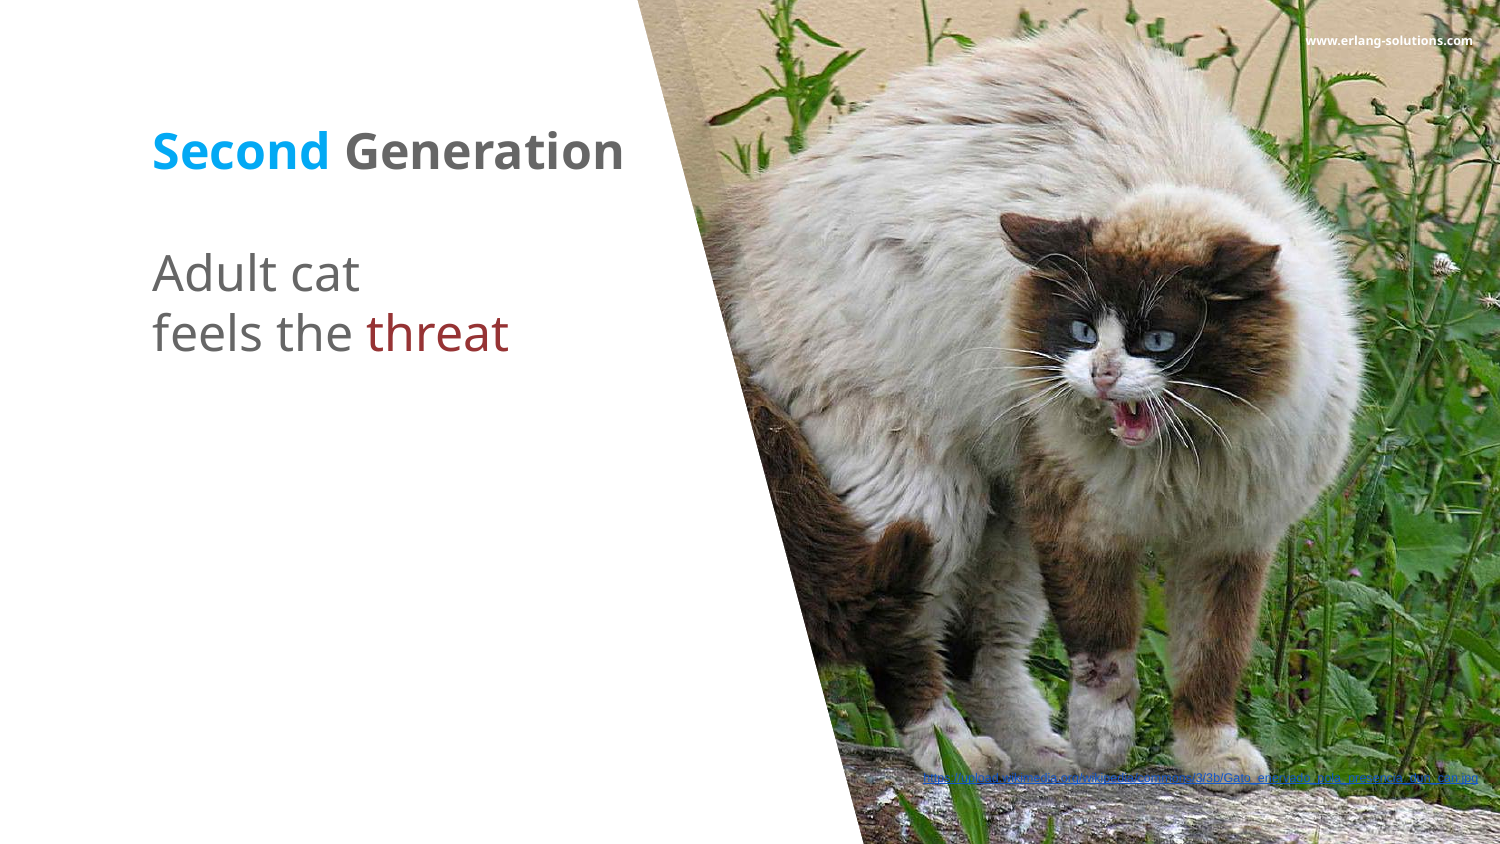

Second Generation
# Adult cat feels the threat
https://upload.wikimedia.org/wikipedia/commons/3/3b/Gato_enervado_pola_presencia_dun_can.jpg